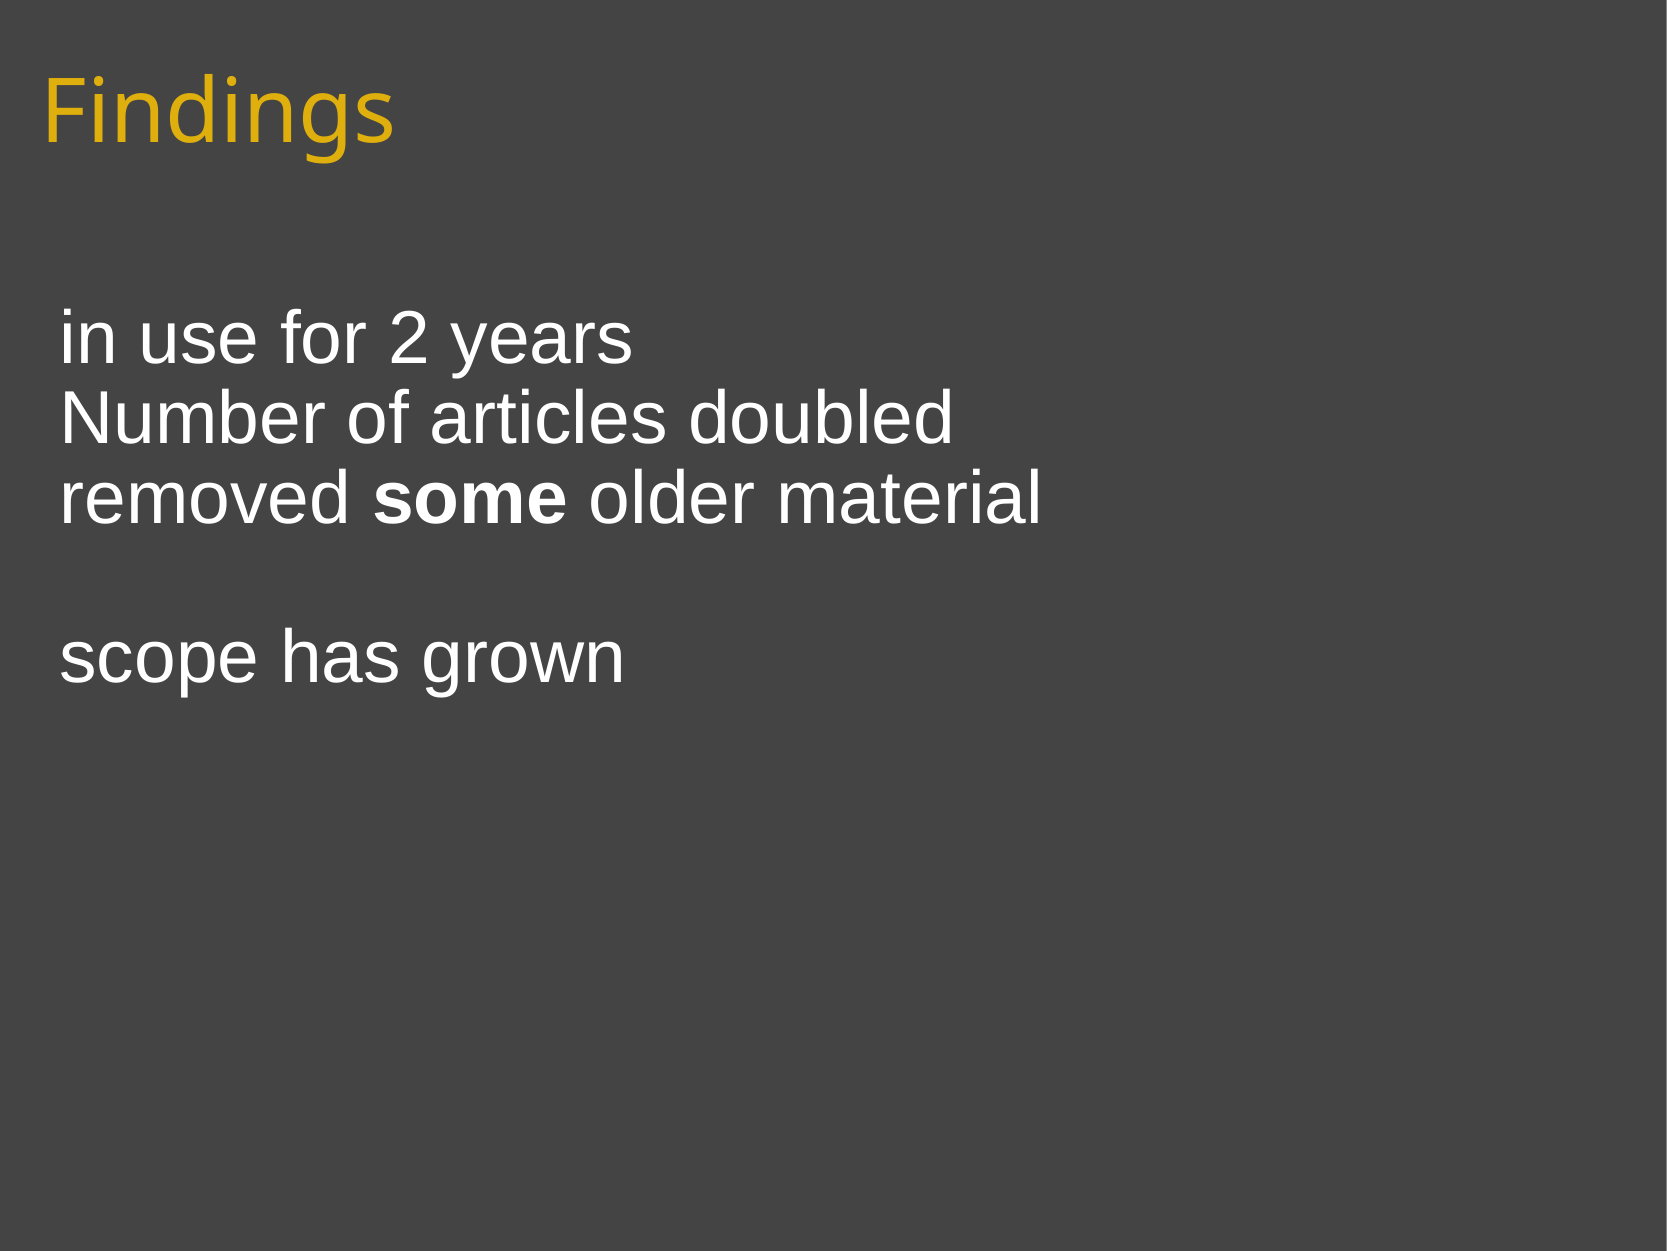

# Findings
in use for 2 years
Number of articles doubled
removed some older material
scope has grown